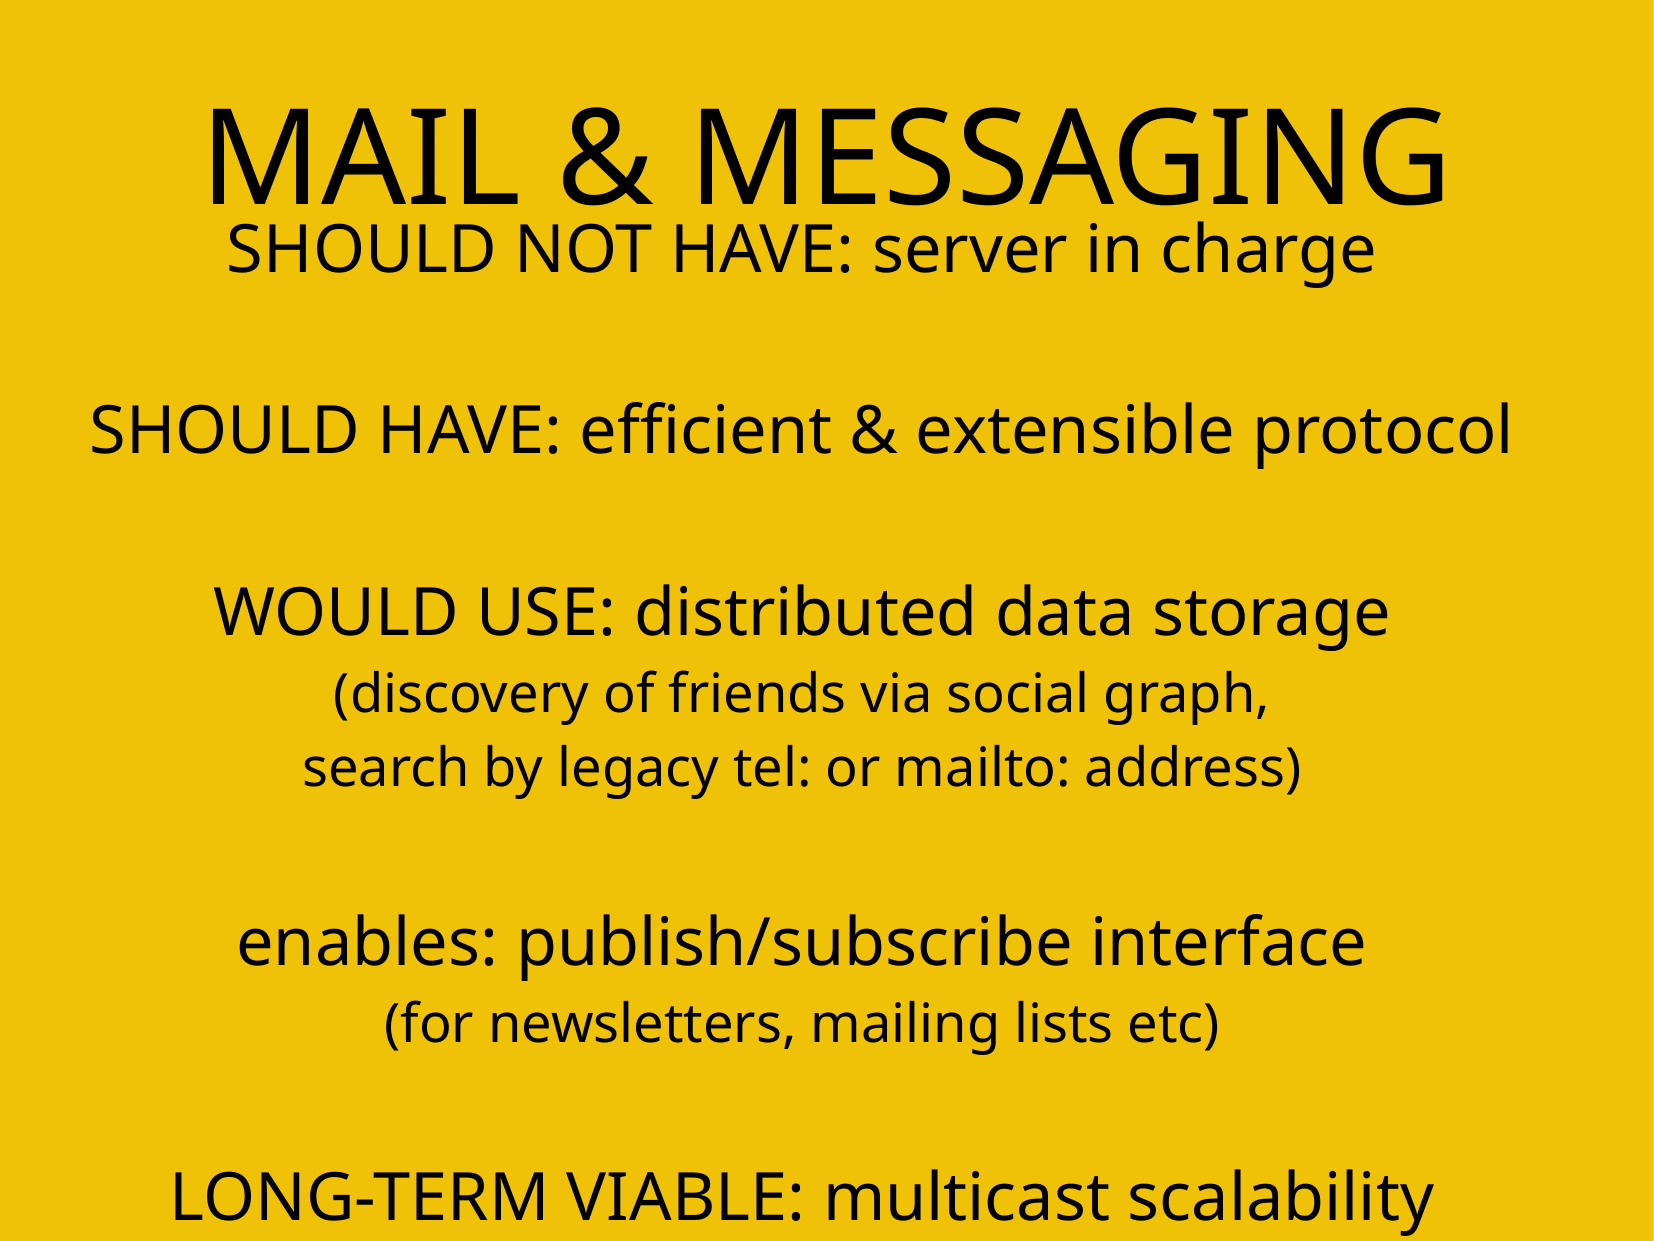

# MAIL & MESSAGING
SHOULD NOT HAVE: server in charge
SHOULD HAVE: efficient & extensible protocol
WOULD USE: distributed data storage
(discovery of friends via social graph,
search by legacy tel: or mailto: address)
enables: publish/subscribe interface
(for newsletters, mailing lists etc)
LONG-TERM VIABLE: multicast scalability